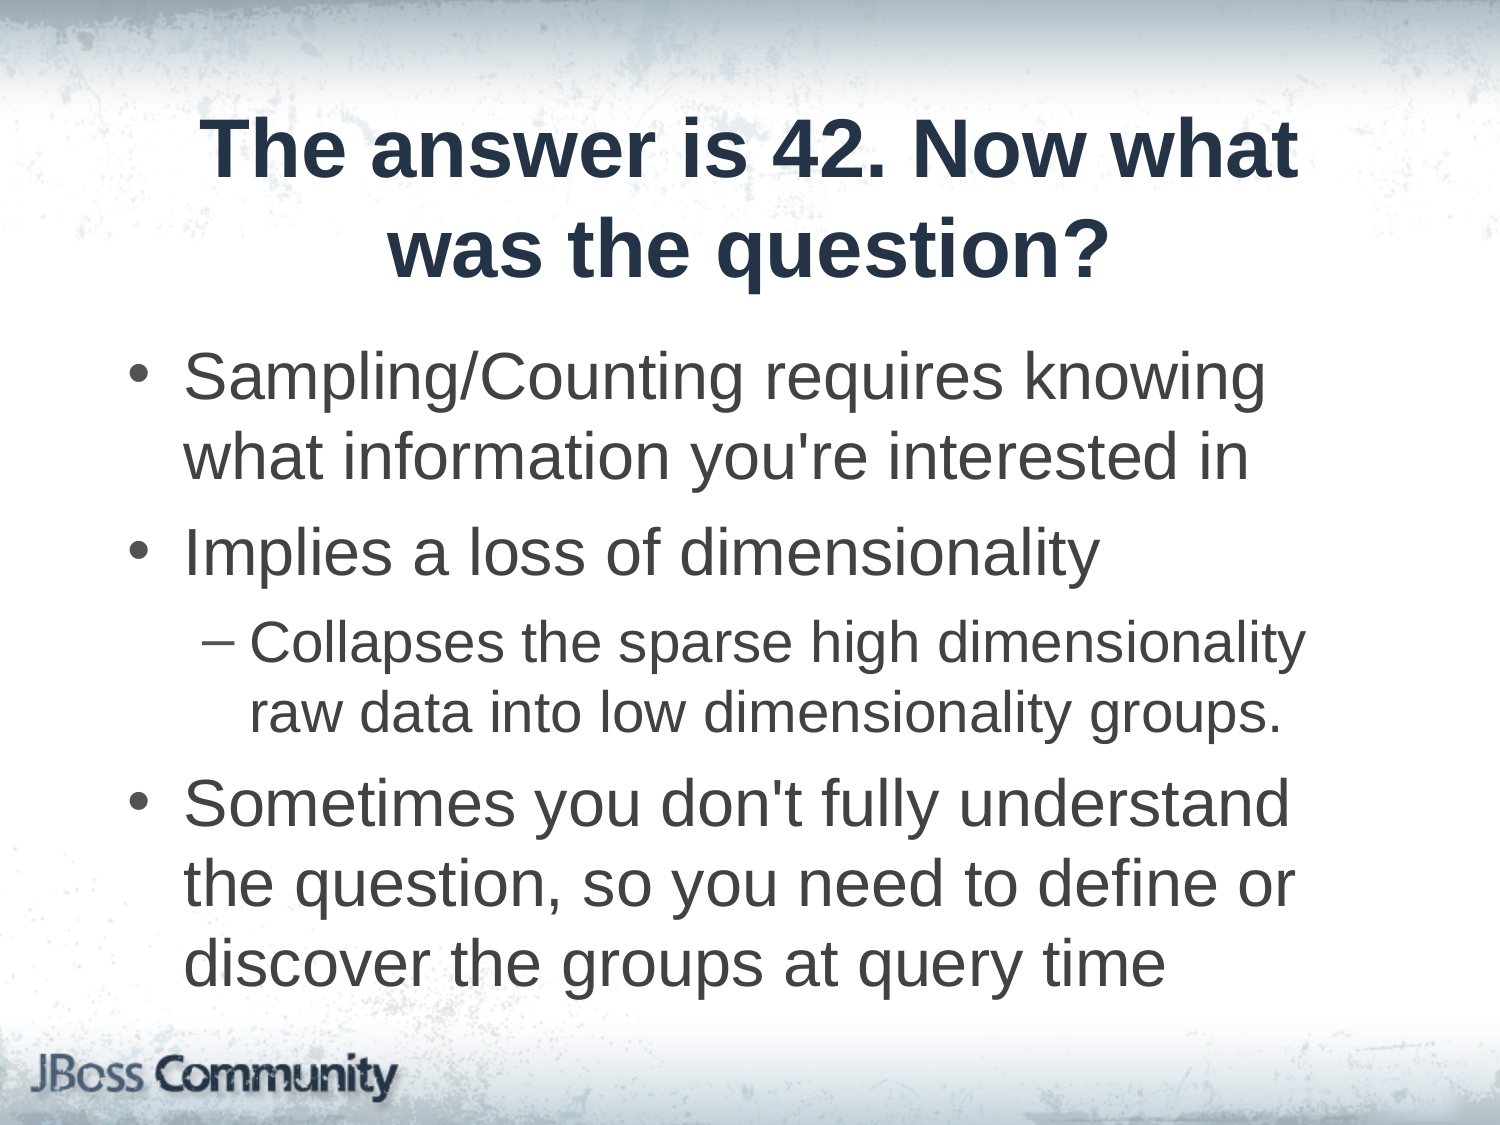

# The answer is 42. Now what was the question?
Sampling/Counting requires knowing what information you're interested in
Implies a loss of dimensionality
Collapses the sparse high dimensionality raw data into low dimensionality groups.
Sometimes you don't fully understand the question, so you need to define or discover the groups at query time